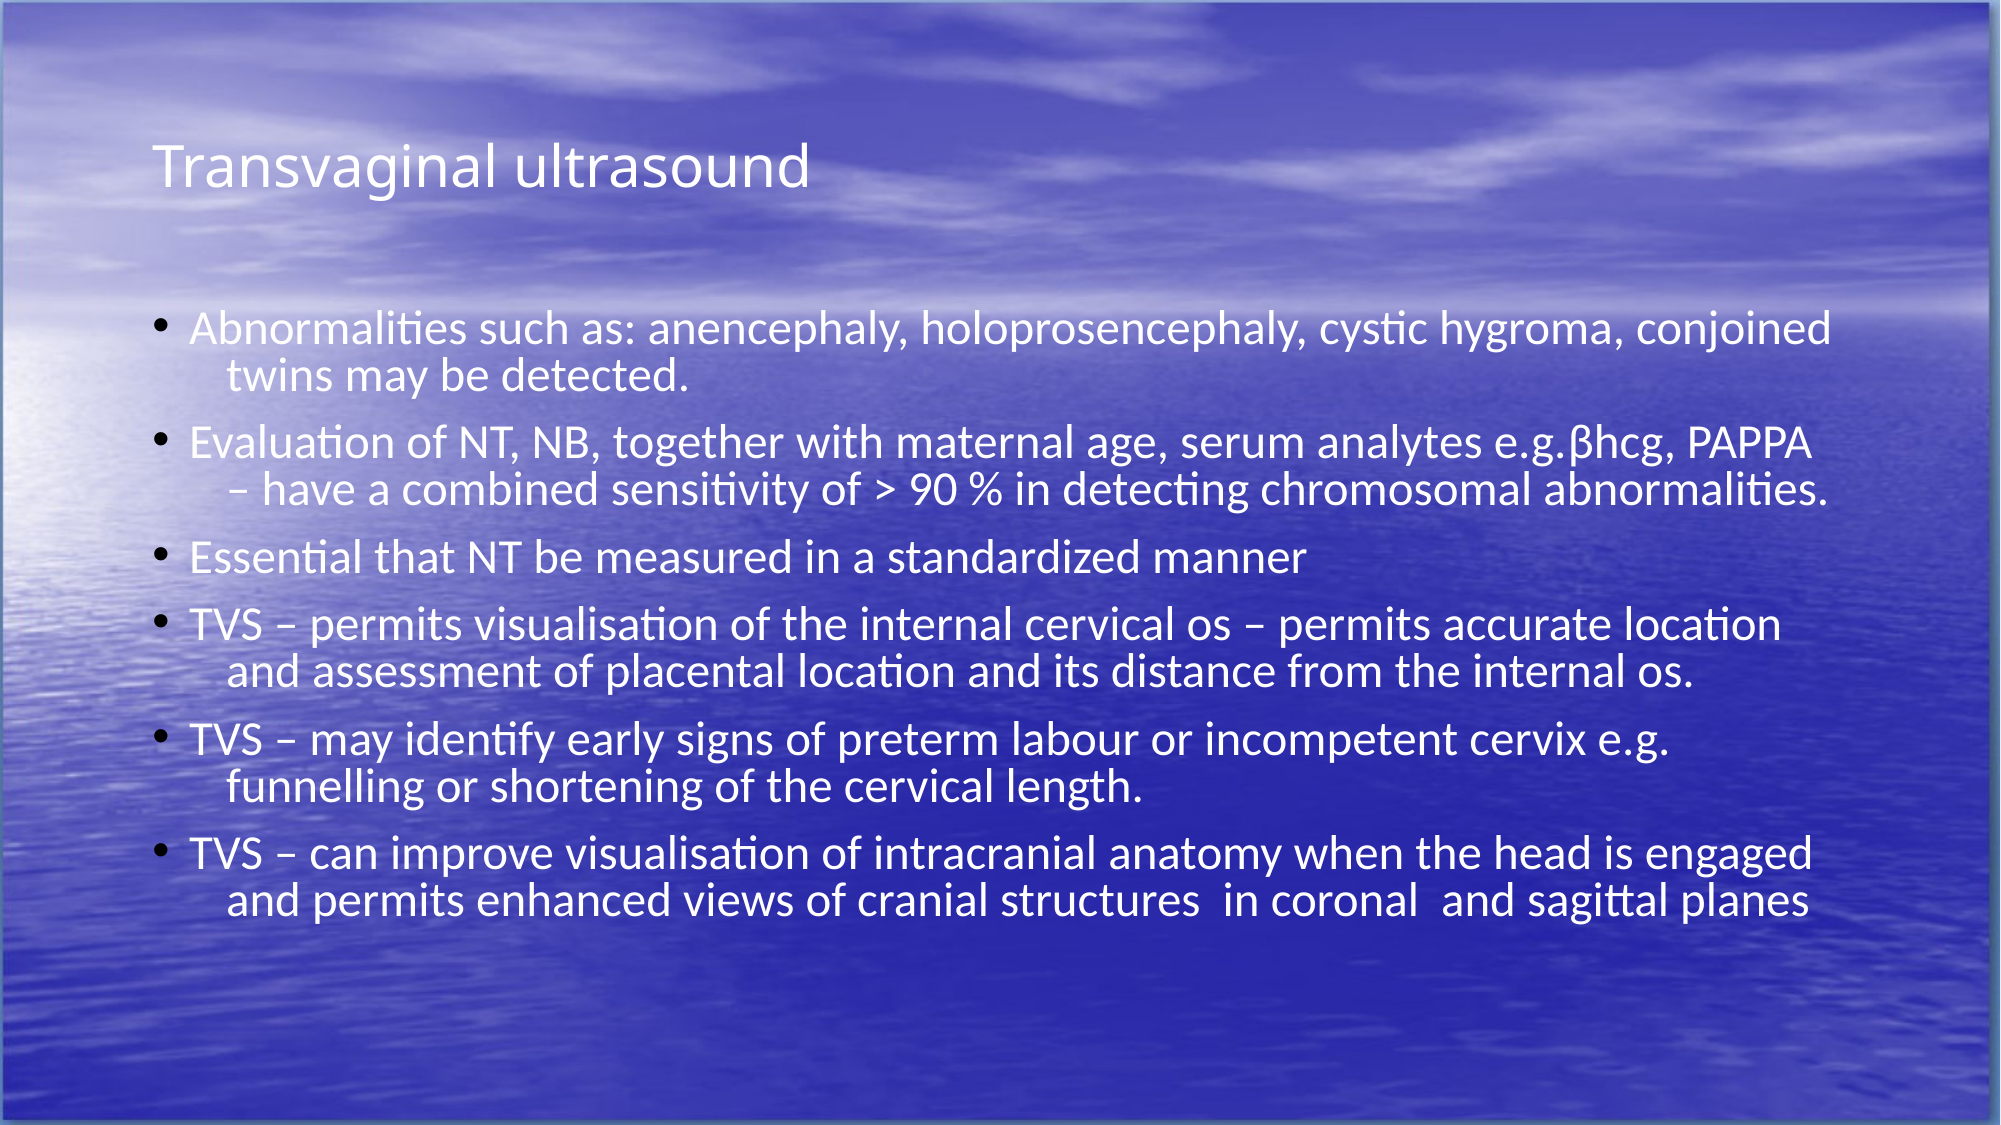

# Transvaginal ultrasound
Abnormalities such as: anencephaly, holoprosencephaly, cystic hygroma, conjoined twins may be detected.
Evaluation of NT, NB, together with maternal age, serum analytes e.g.βhcg, PAPPA – have a combined sensitivity of > 90 % in detecting chromosomal abnormalities.
Essential that NT be measured in a standardized manner
TVS – permits visualisation of the internal cervical os – permits accurate location and assessment of placental location and its distance from the internal os.
TVS – may identify early signs of preterm labour or incompetent cervix e.g. funnelling or shortening of the cervical length.
TVS – can improve visualisation of intracranial anatomy when the head is engaged and permits enhanced views of cranial structures in coronal and sagittal planes